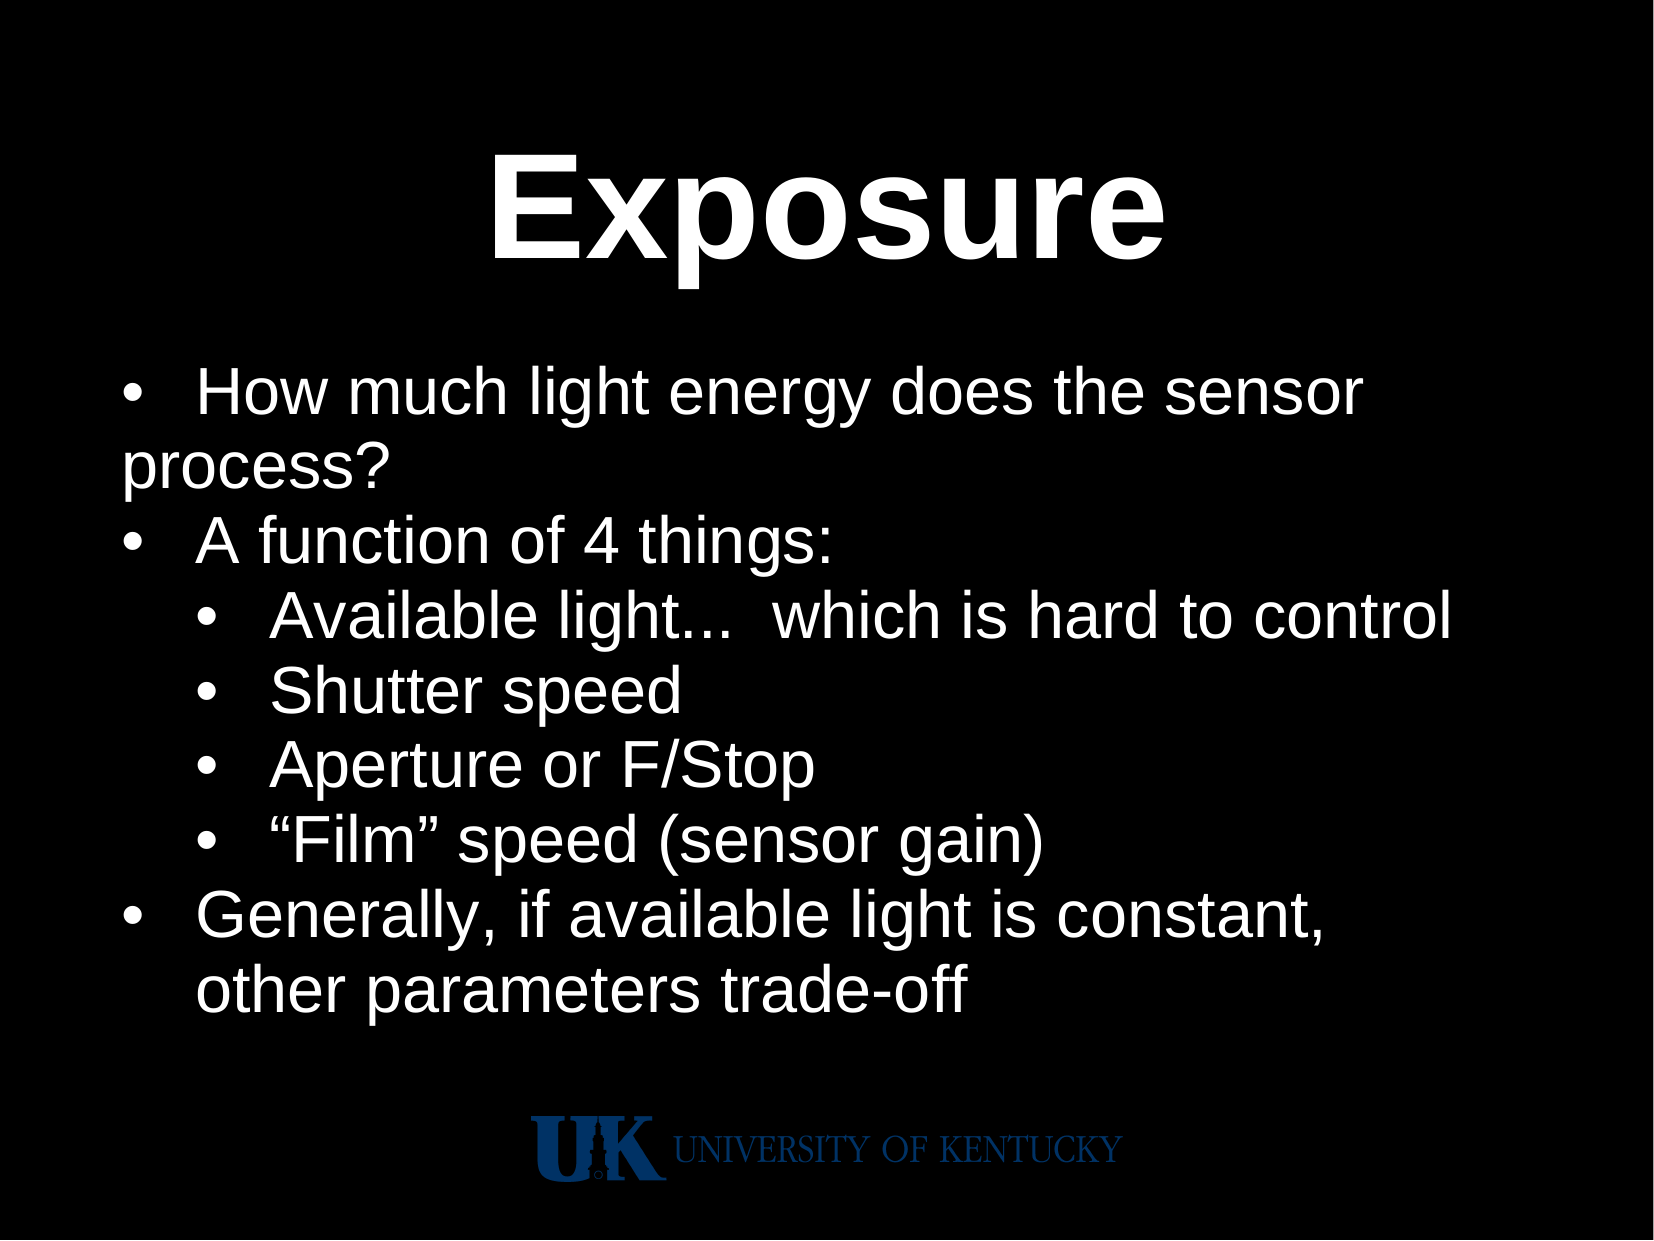

# Exposure
•	How much light energy does the sensor process?
•	A function of 4 things:
	•	Available light... which is hard to control
	•	Shutter speed
	•	Aperture or F/Stop
	•	“Film” speed (sensor gain)
•	Generally, if available light is constant,
	other parameters trade-off